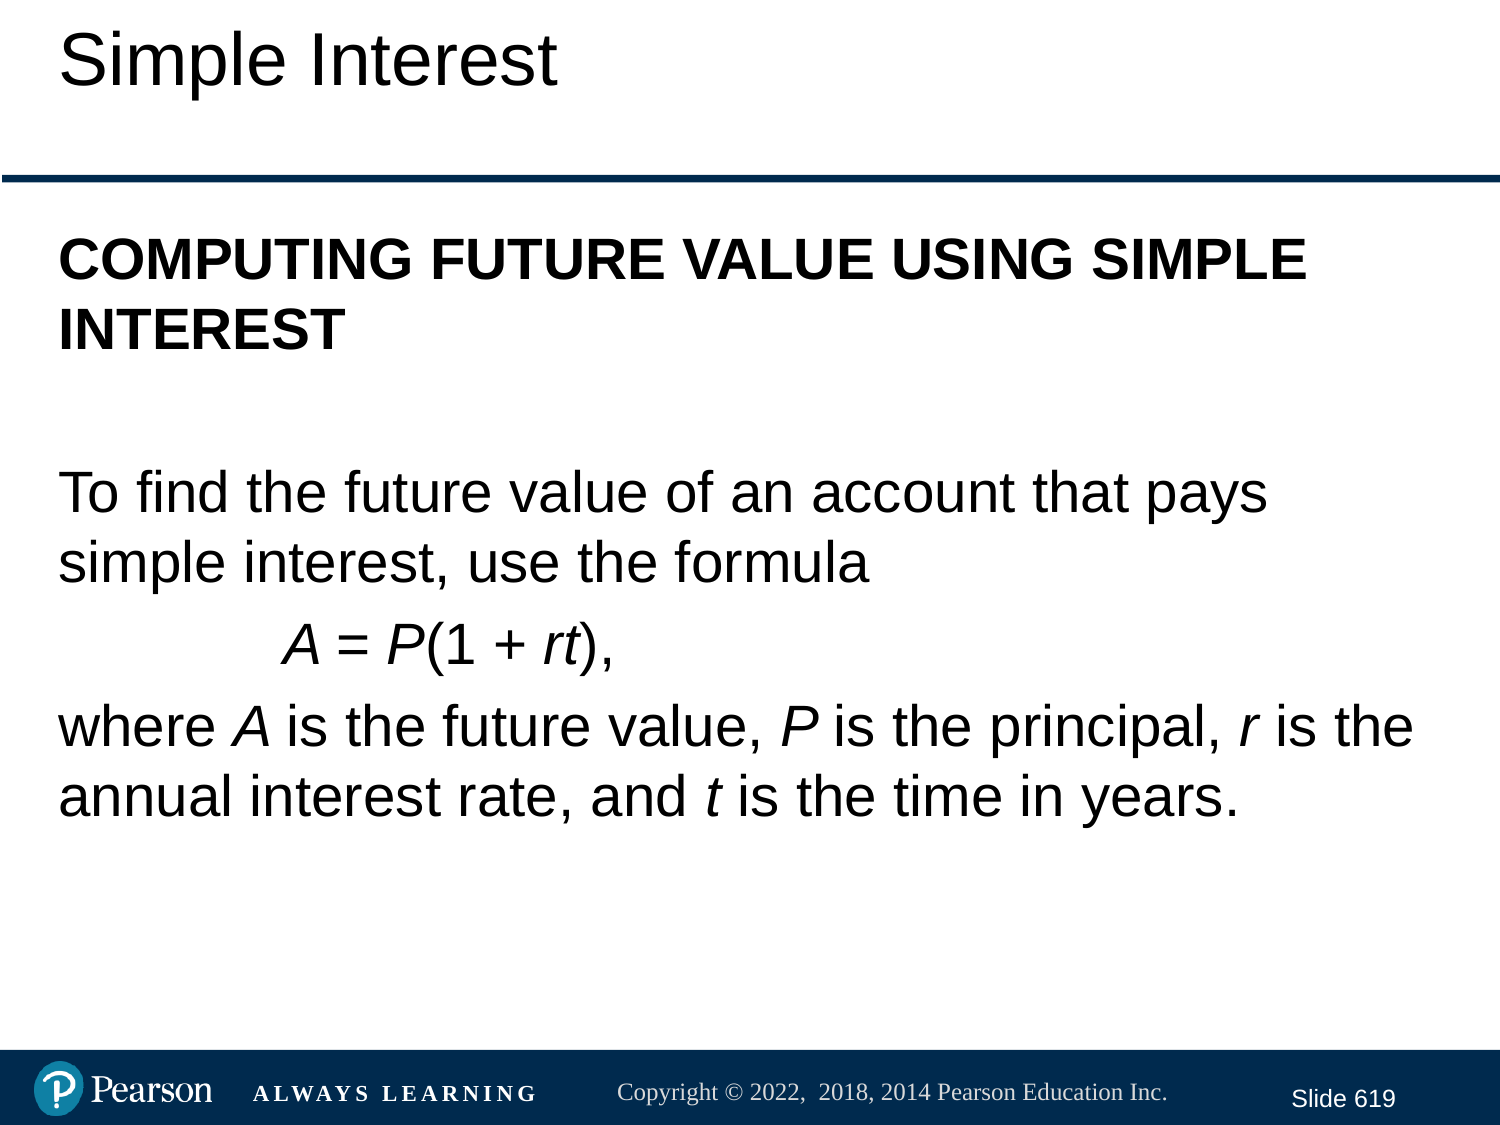

# Simple Interest
COMPUTING FUTURE VALUE USING SIMPLE INTEREST
To find the future value of an account that pays simple interest, use the formula
			A = P(1 + rt),
where A is the future value, P is the principal, r is the annual interest rate, and t is the time in years.